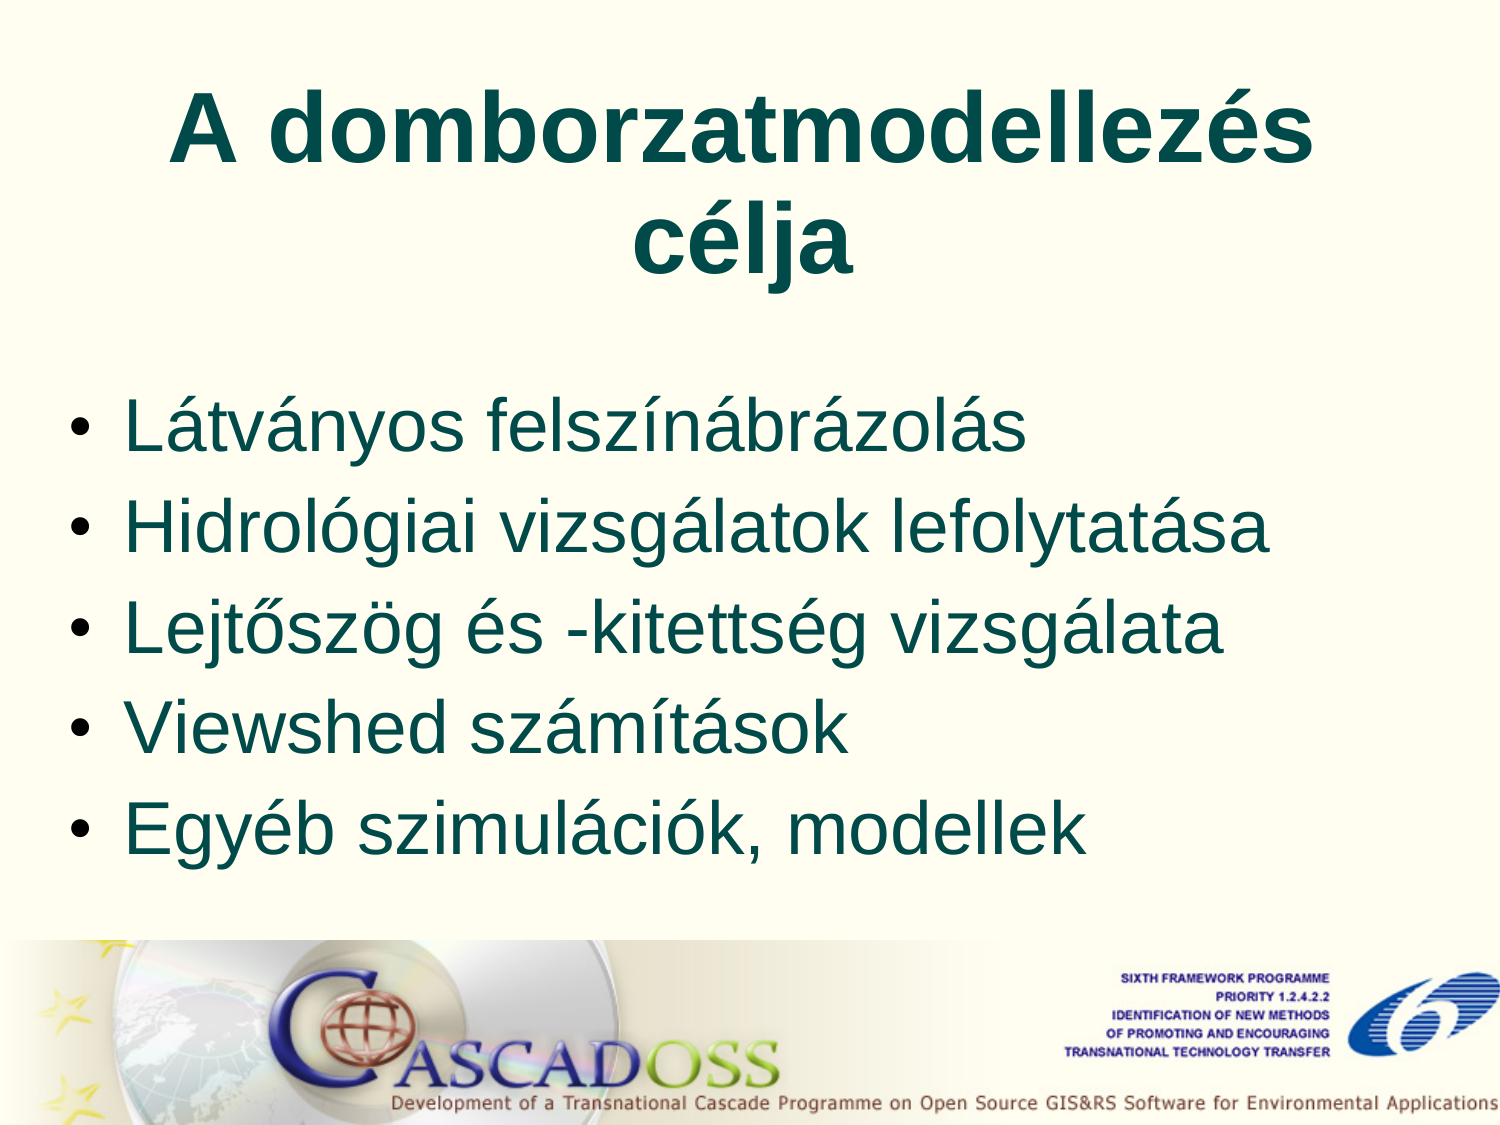

# A domborzatmodellezés célja
Látványos felszínábrázolás
Hidrológiai vizsgálatok lefolytatása
Lejtőszög és -kitettség vizsgálata
Viewshed számítások
Egyéb szimulációk, modellek